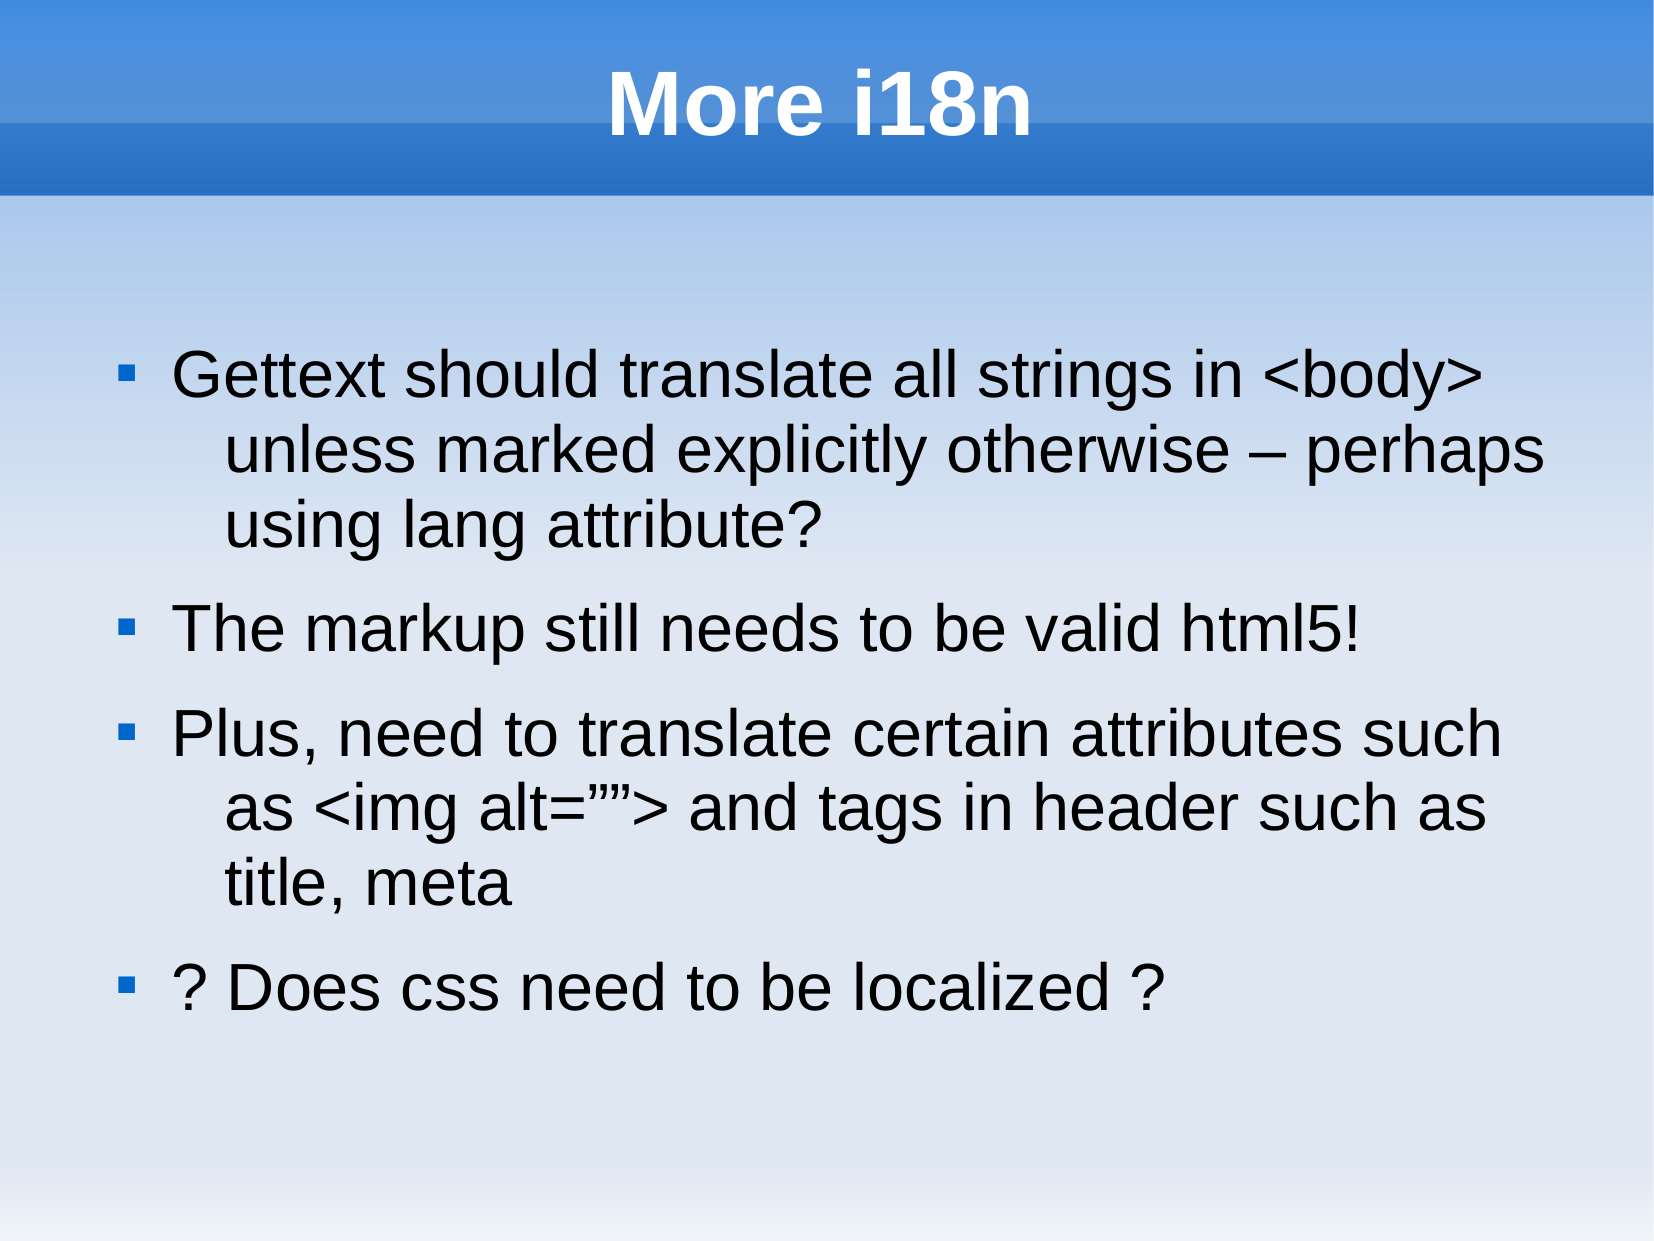

# More i18n
Gettext should translate all strings in <body> unless marked explicitly otherwise – perhaps using lang attribute?
The markup still needs to be valid html5!
Plus, need to translate certain attributes such as <img alt=””> and tags in header such as title, meta
? Does css need to be localized ?